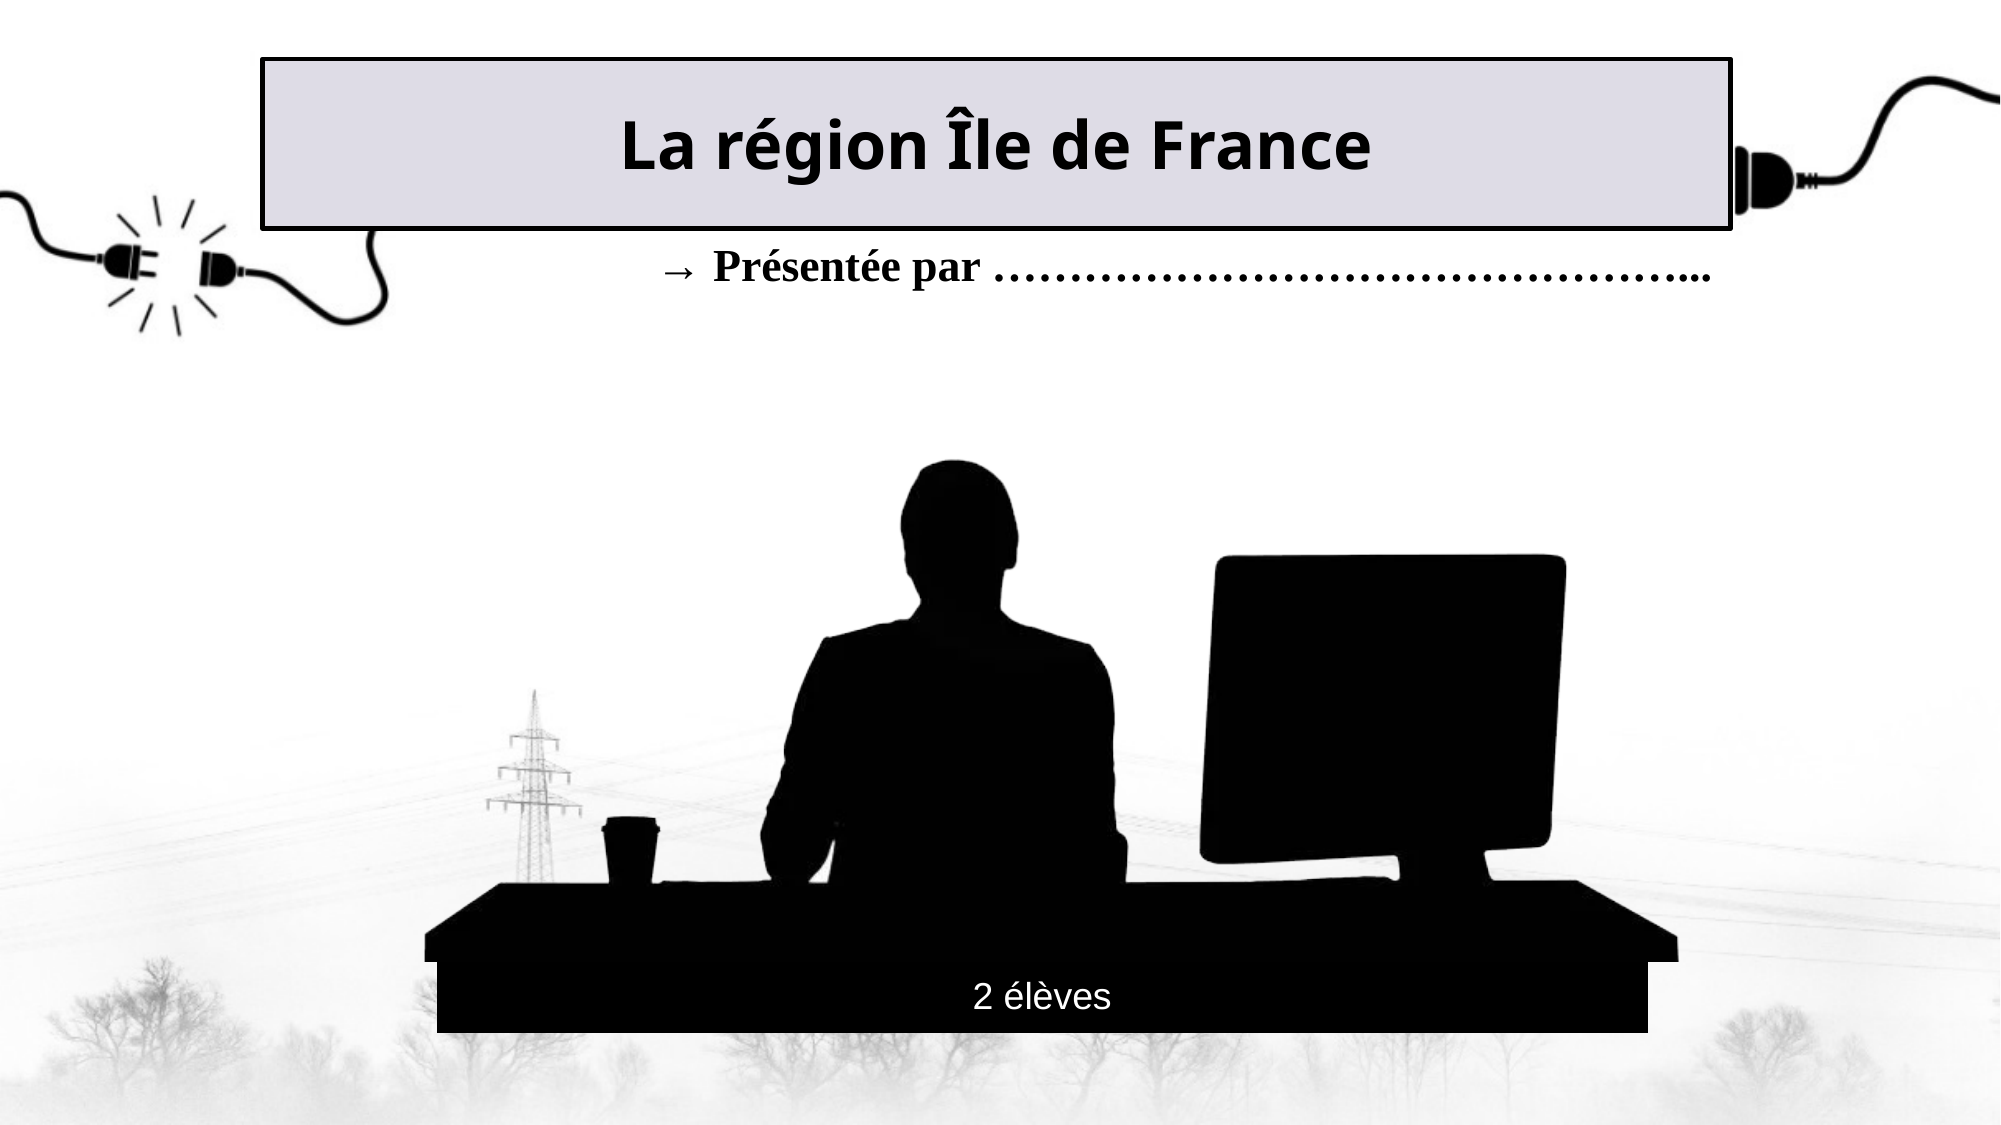

La région Île de France
→ Présentée par ………………………………………...
2 élèves